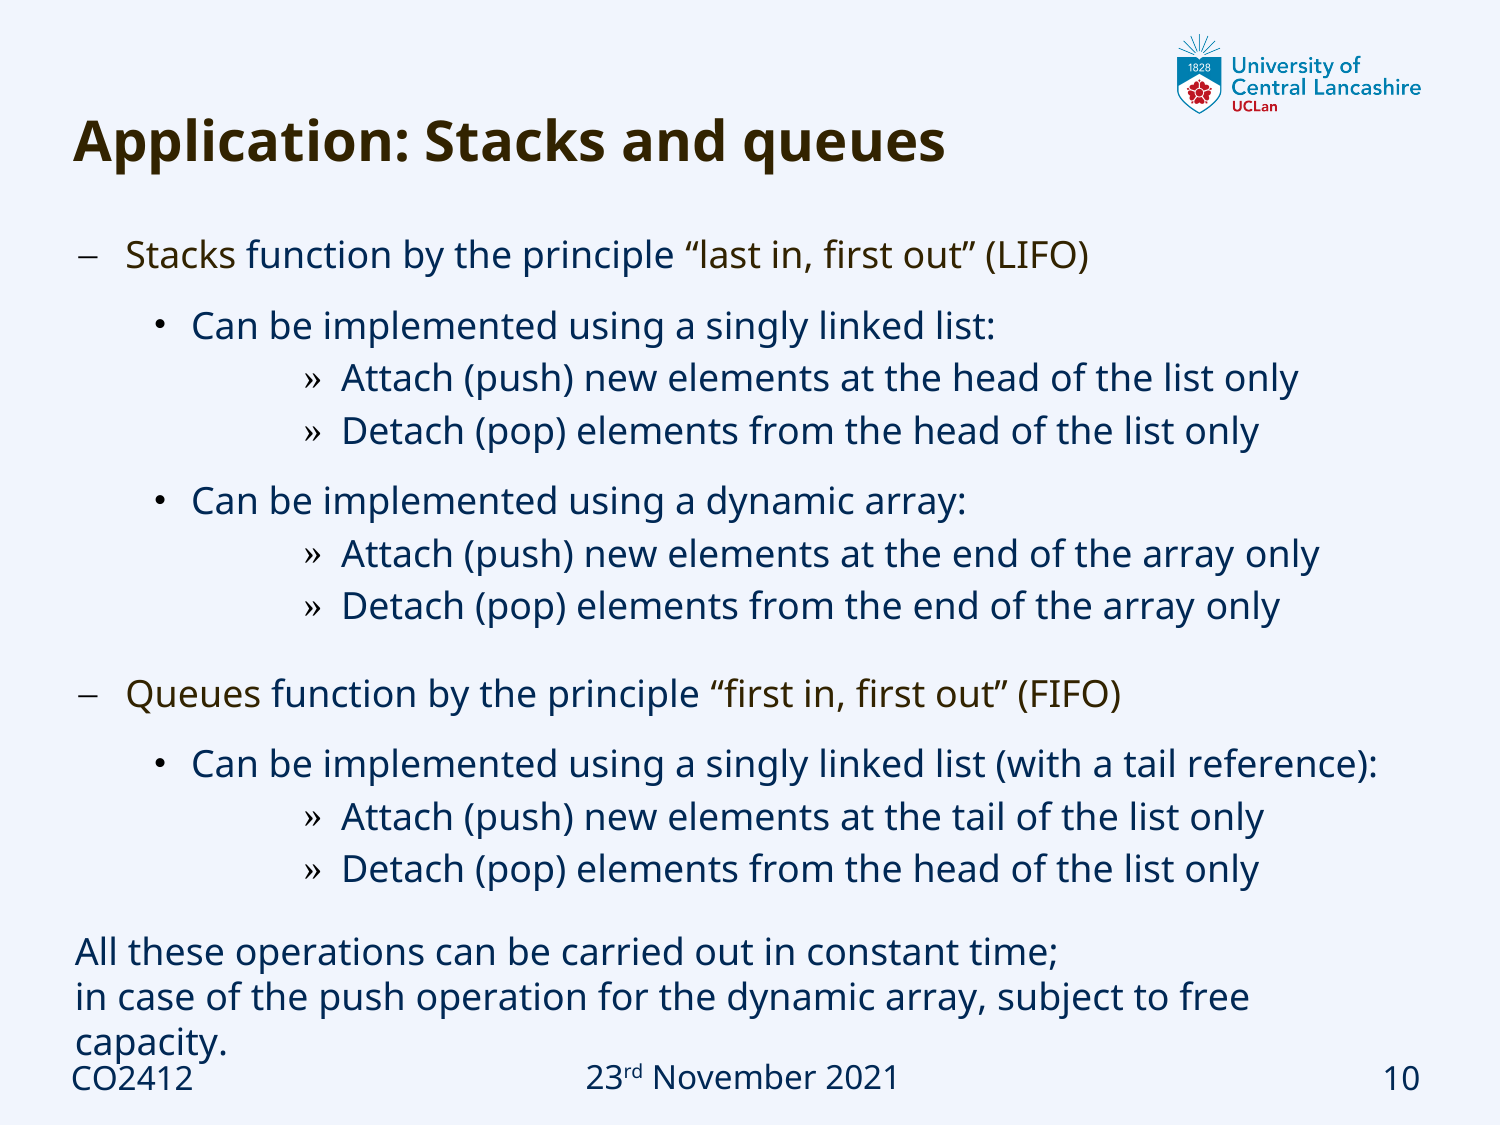

# Application: Stacks and queues
Stacks function by the principle “last in, first out” (LIFO)
Can be implemented using a singly linked list:
Attach (push) new elements at the head of the list only
Detach (pop) elements from the head of the list only
Can be implemented using a dynamic array:
Attach (push) new elements at the end of the array only
Detach (pop) elements from the end of the array only
Queues function by the principle “first in, first out” (FIFO)
Can be implemented using a singly linked list (with a tail reference):
Attach (push) new elements at the tail of the list only
Detach (pop) elements from the head of the list only
All these operations can be carried out in constant time;
in case of the push operation for the dynamic array, subject to free capacity.